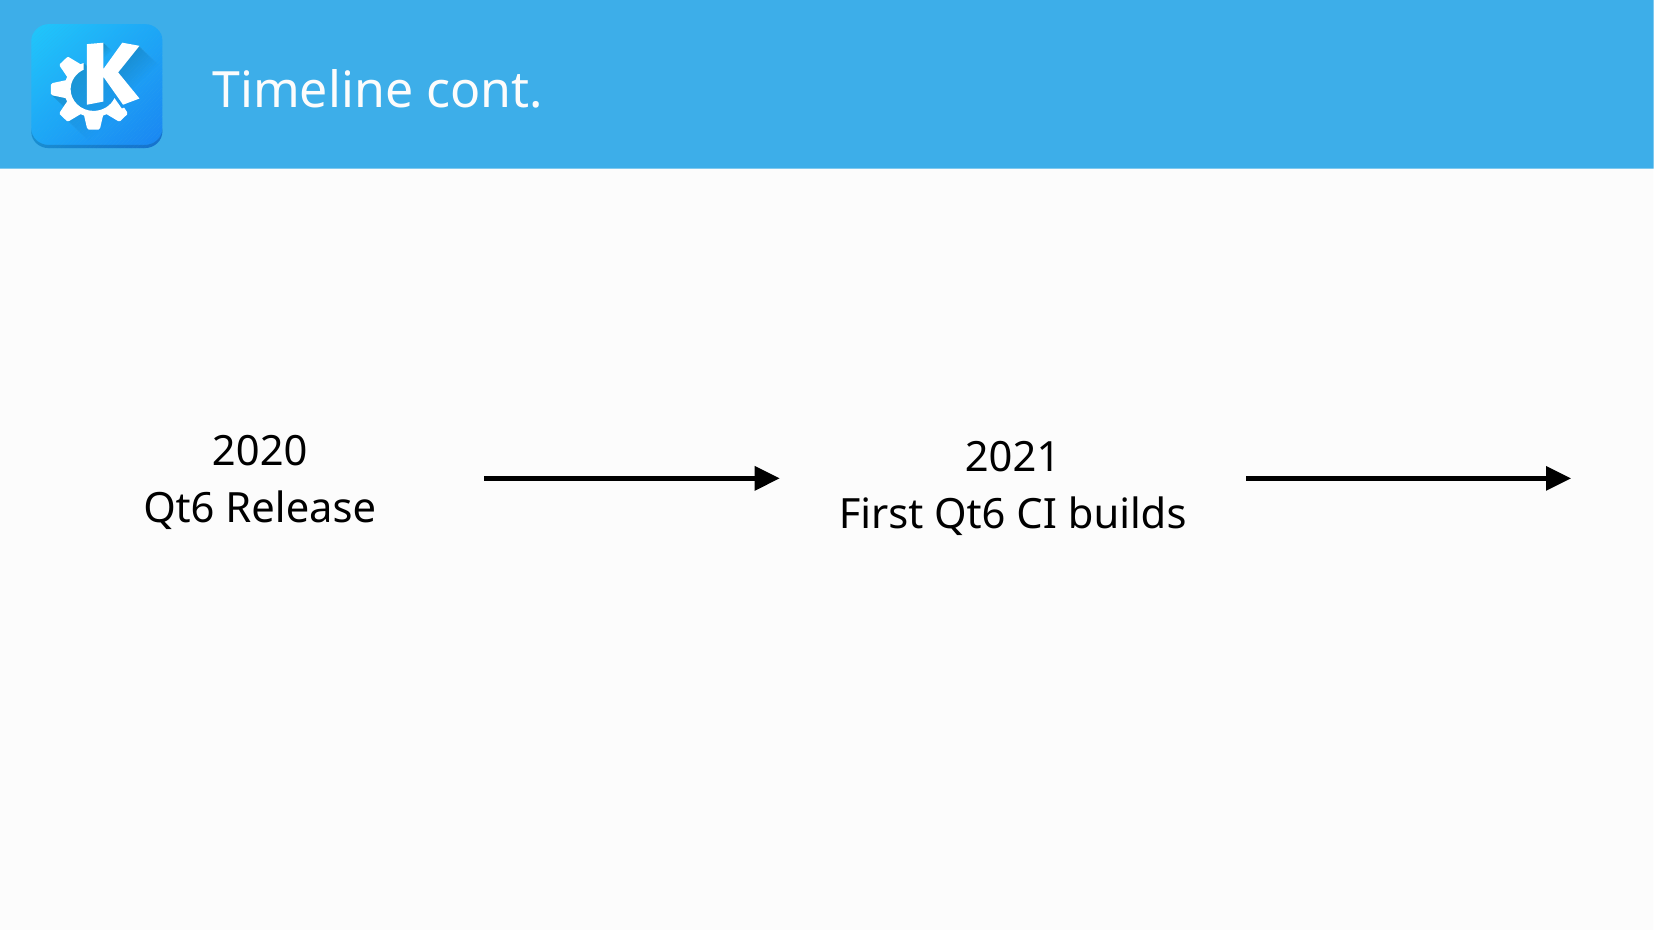

# Timeline cont.
2020
Qt6 Release
2021
First Qt6 CI builds